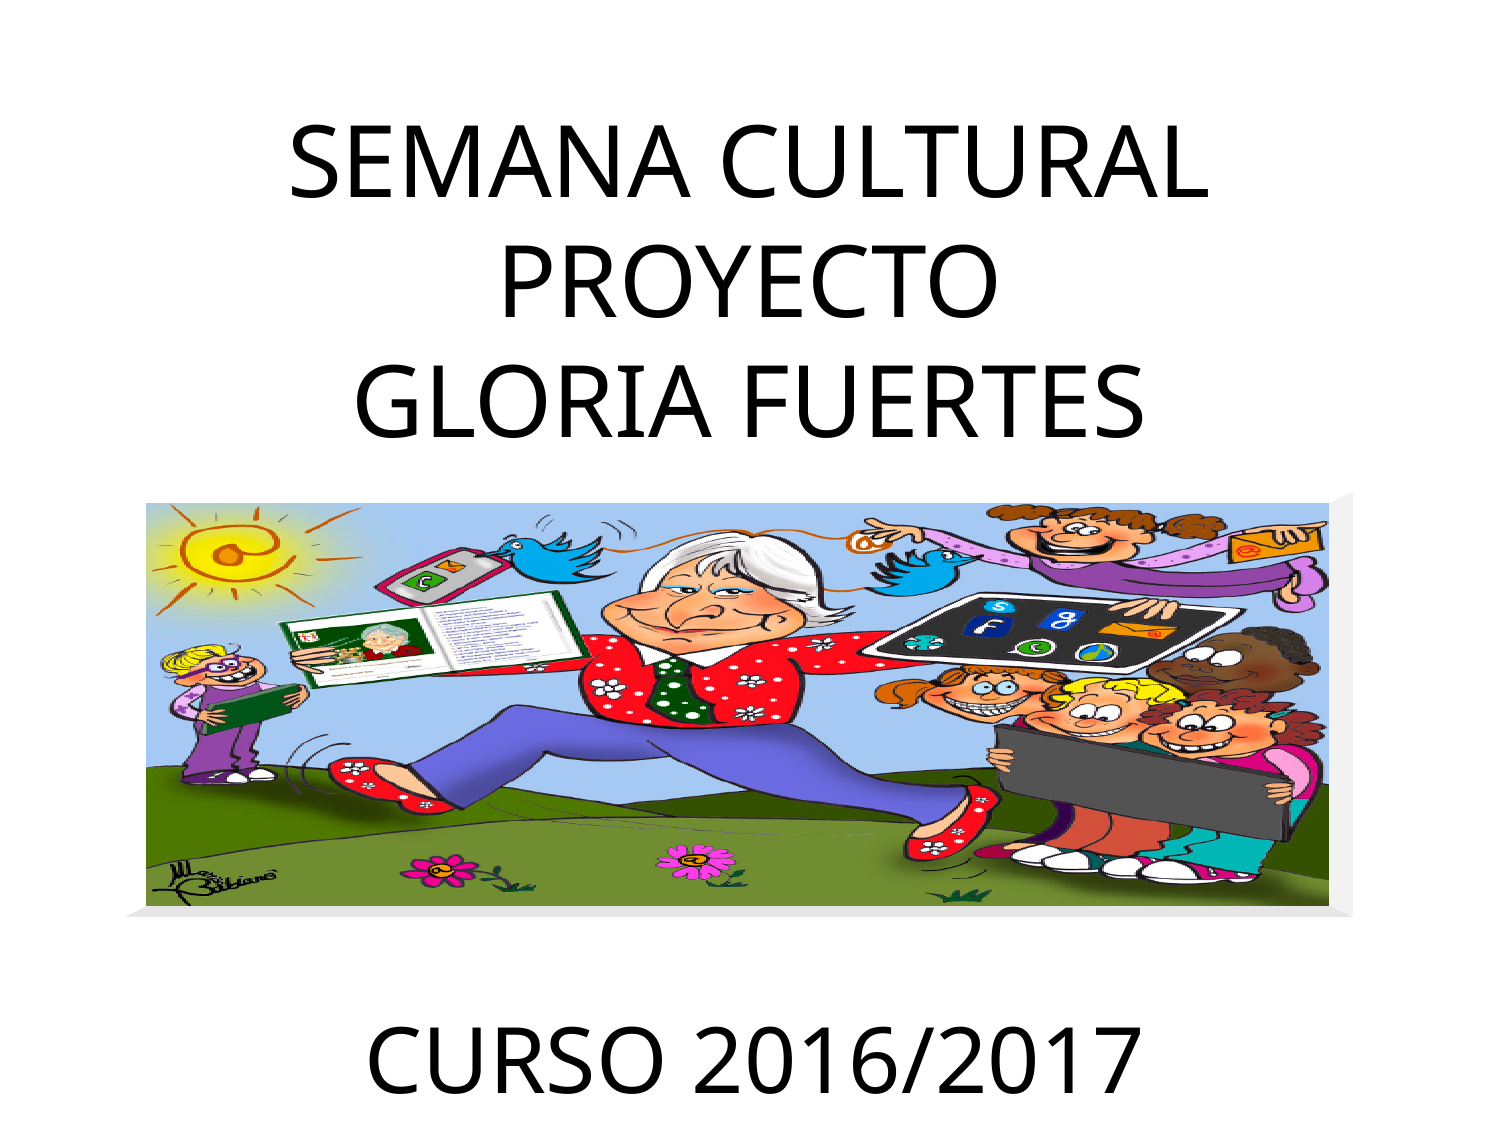

# SEMANA CULTURAL PROYECTO GLORIA FUERTES
CURSO 2016/2017